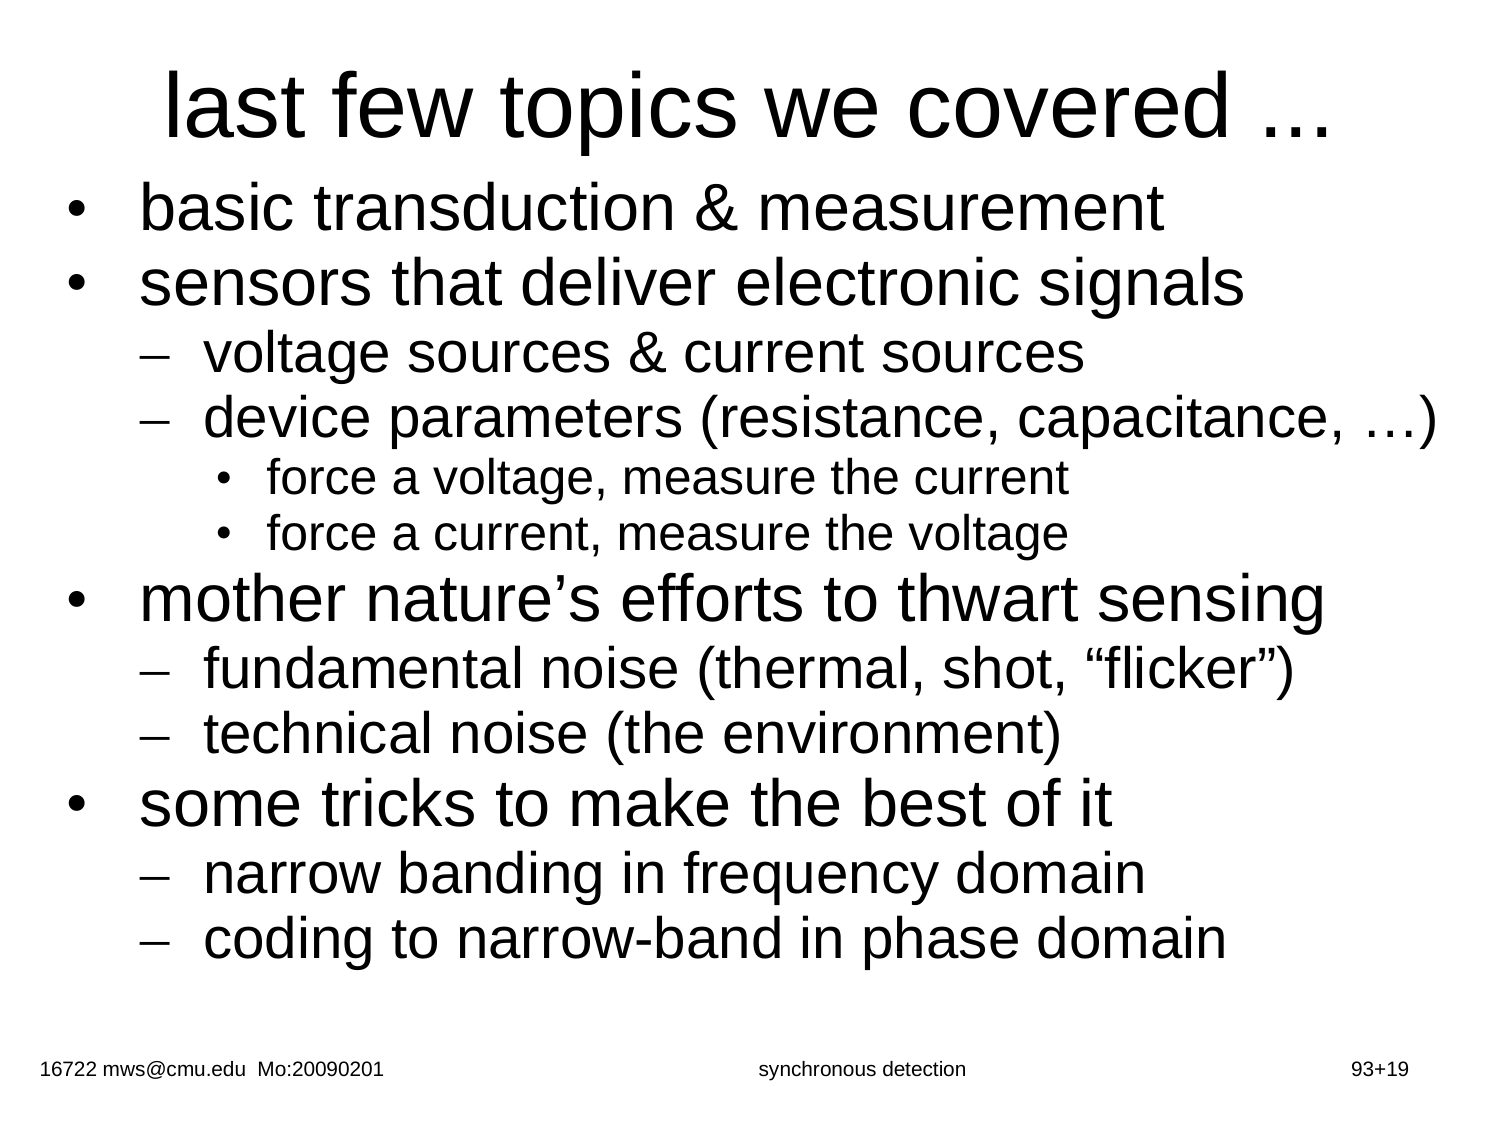

# last few topics we covered ...
 basic transduction & measurement
 sensors that deliver electronic signals
 voltage sources & current sources
 device parameters (resistance, capacitance, …)
 force a voltage, measure the current
 force a current, measure the voltage
 mother nature’s efforts to thwart sensing
 fundamental noise (thermal, shot, “flicker”)
 technical noise (the environment)
 some tricks to make the best of it
 narrow banding in frequency domain
 coding to narrow-band in phase domain
16722 mws@cmu.edu Mo:20090201
synchronous detection
19